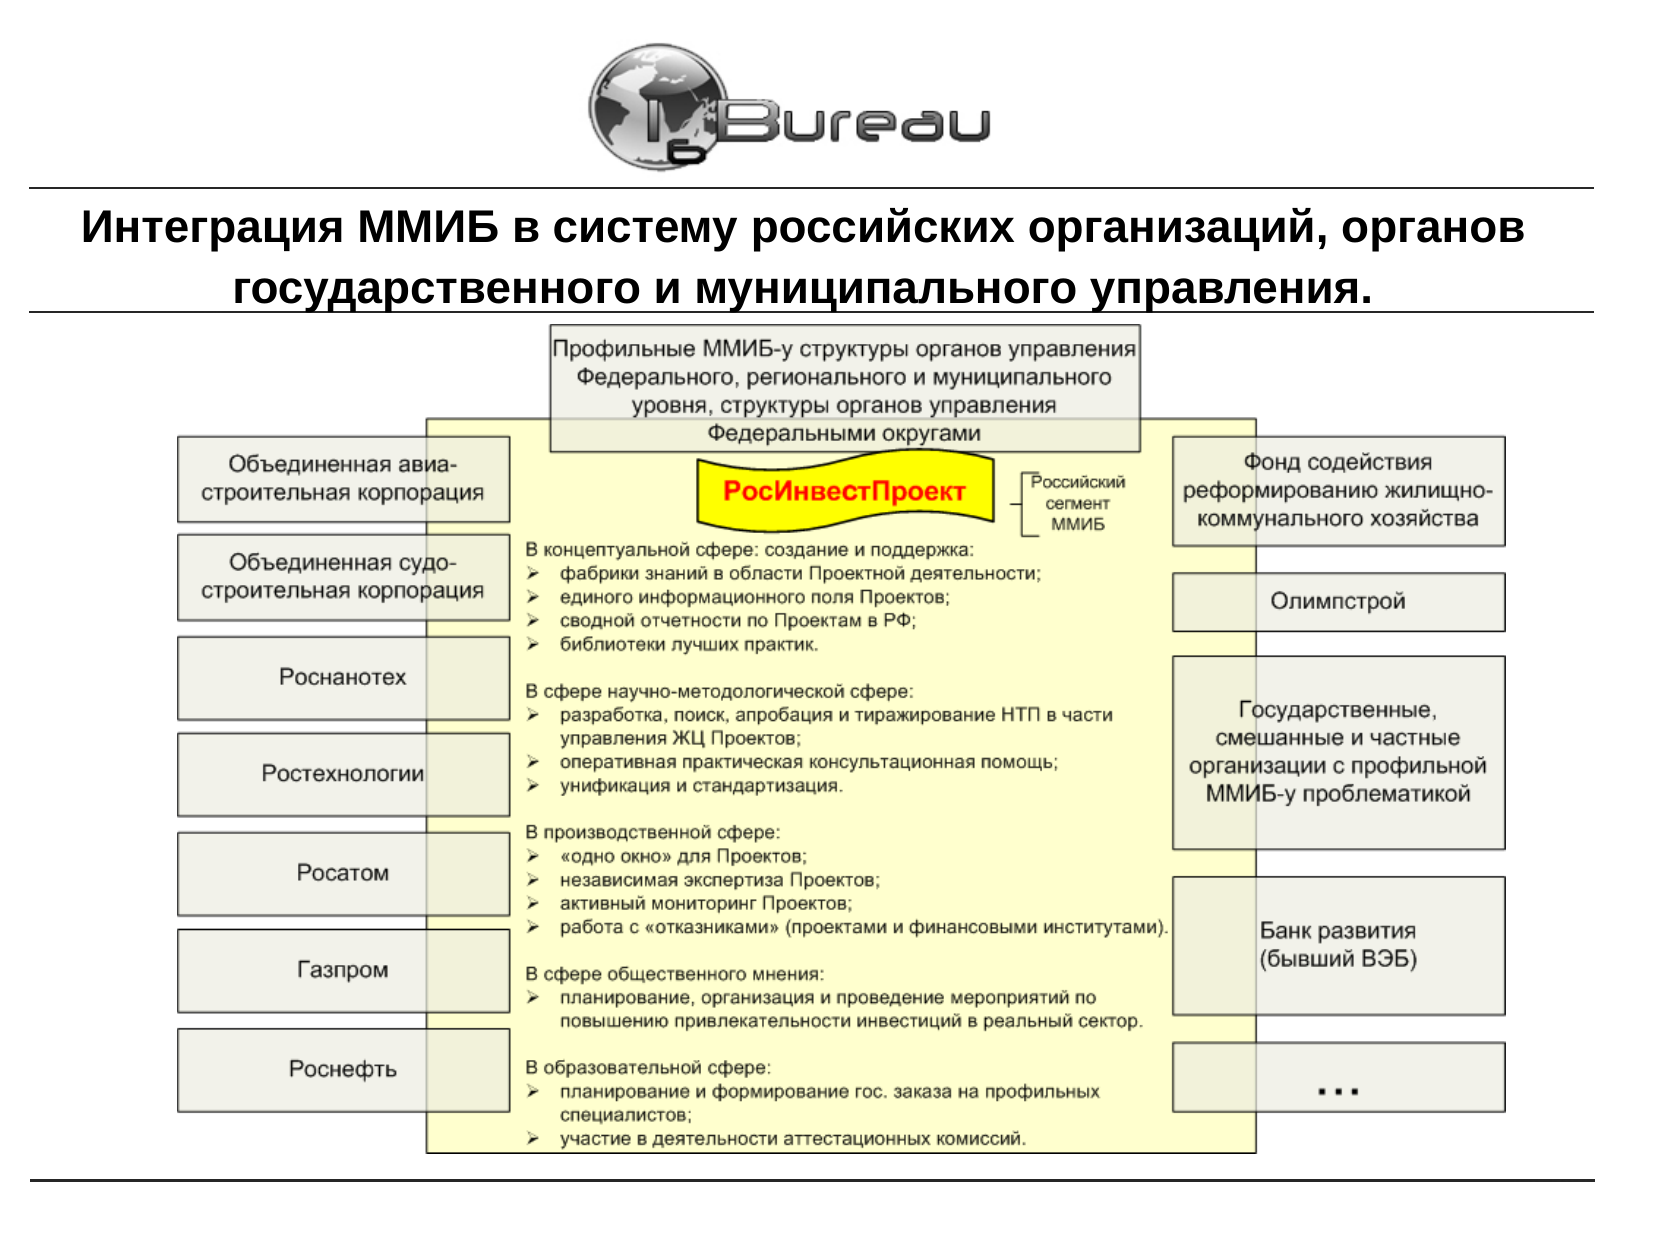

# Интеграция ММИБ в систему российских организаций, органов государственного и муниципального управления.